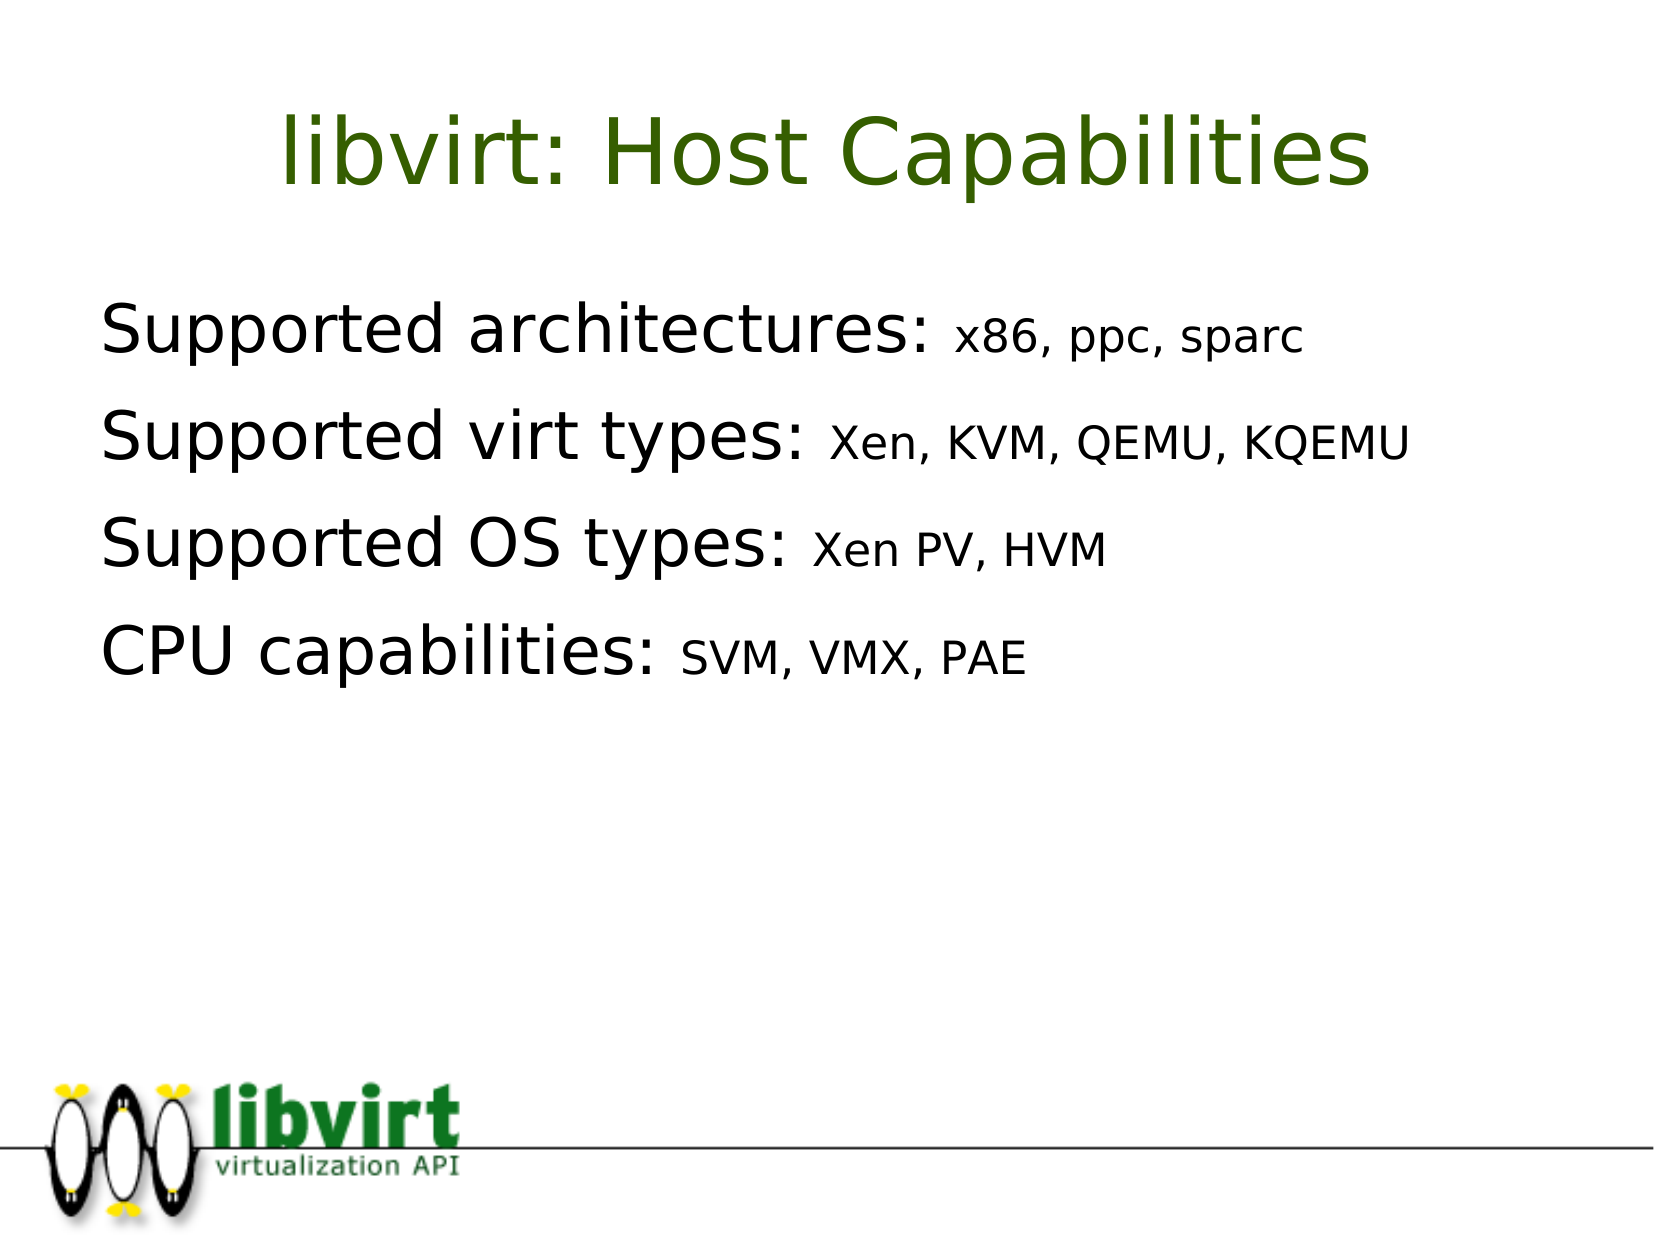

# libvirt: Host Capabilities
Supported architectures: x86, ppc, sparc
Supported virt types: Xen, KVM, QEMU, KQEMU
Supported OS types: Xen PV, HVM
CPU capabilities: SVM, VMX, PAE